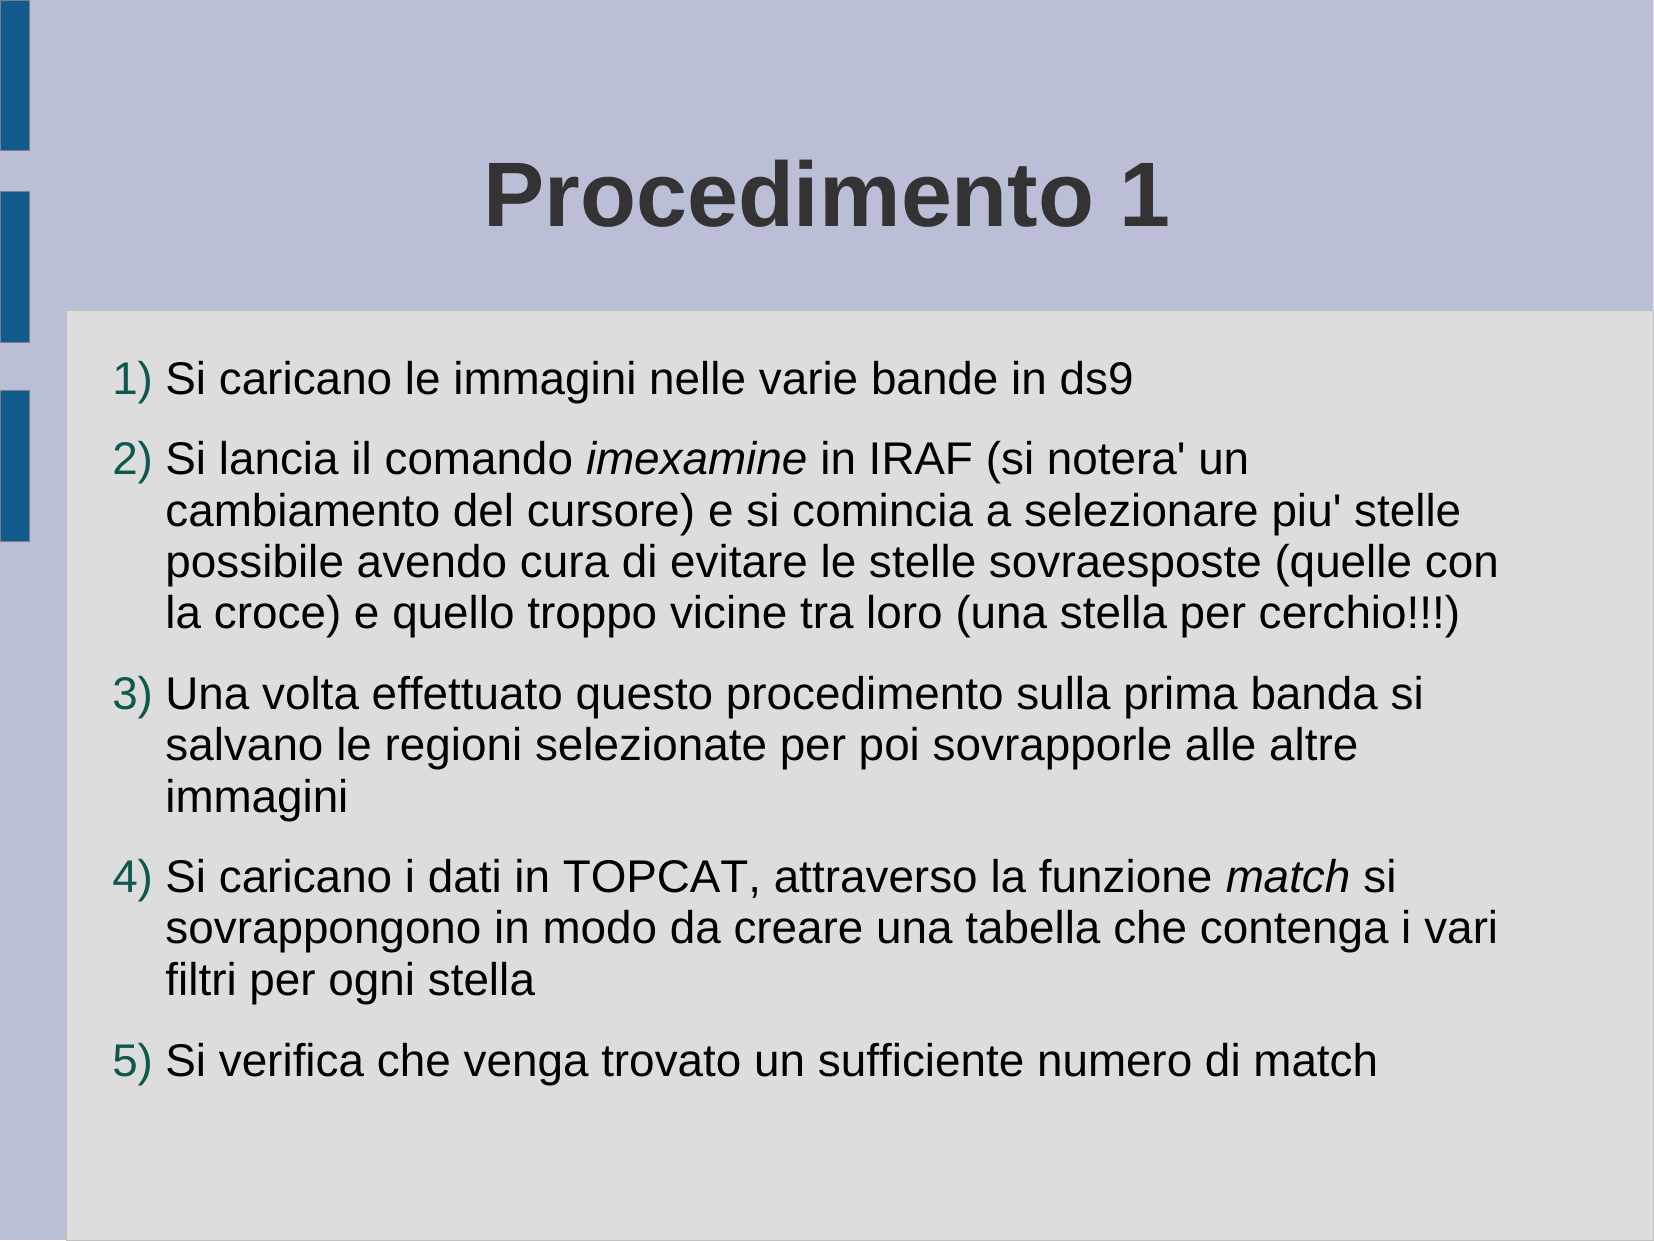

# Procedimento 1
Si caricano le immagini nelle varie bande in ds9
Si lancia il comando imexamine in IRAF (si notera' un cambiamento del cursore) e si comincia a selezionare piu' stelle possibile avendo cura di evitare le stelle sovraesposte (quelle con la croce) e quello troppo vicine tra loro (una stella per cerchio!!!)
Una volta effettuato questo procedimento sulla prima banda si salvano le regioni selezionate per poi sovrapporle alle altre immagini
Si caricano i dati in TOPCAT, attraverso la funzione match si sovrappongono in modo da creare una tabella che contenga i vari filtri per ogni stella
Si verifica che venga trovato un sufficiente numero di match